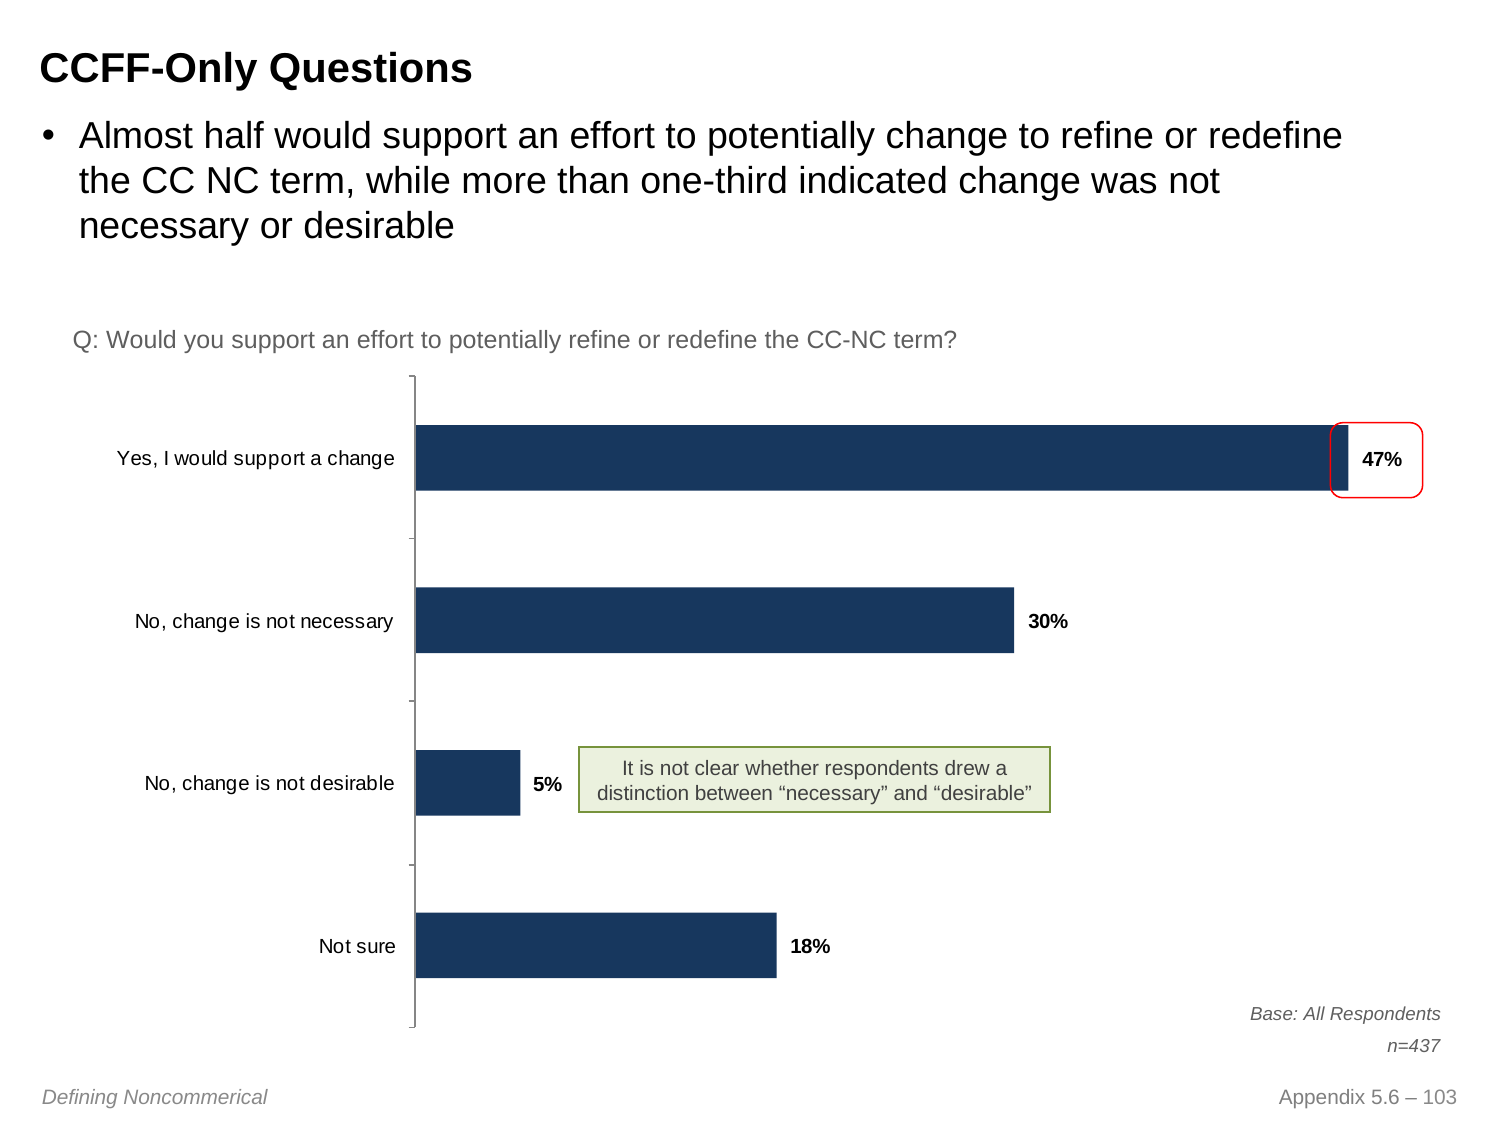

CCFF-Only Questions
Almost half would support an effort to potentially change to refine or redefine the CC NC term, while more than one-third indicated change was not necessary or desirable
Q: Would you support an effort to potentially refine or redefine the CC-NC term?
It is not clear whether respondents drew a distinction between “necessary” and “desirable”
Base: All Respondents
n=437
Defining Noncommerical
Appendix 5.6 –